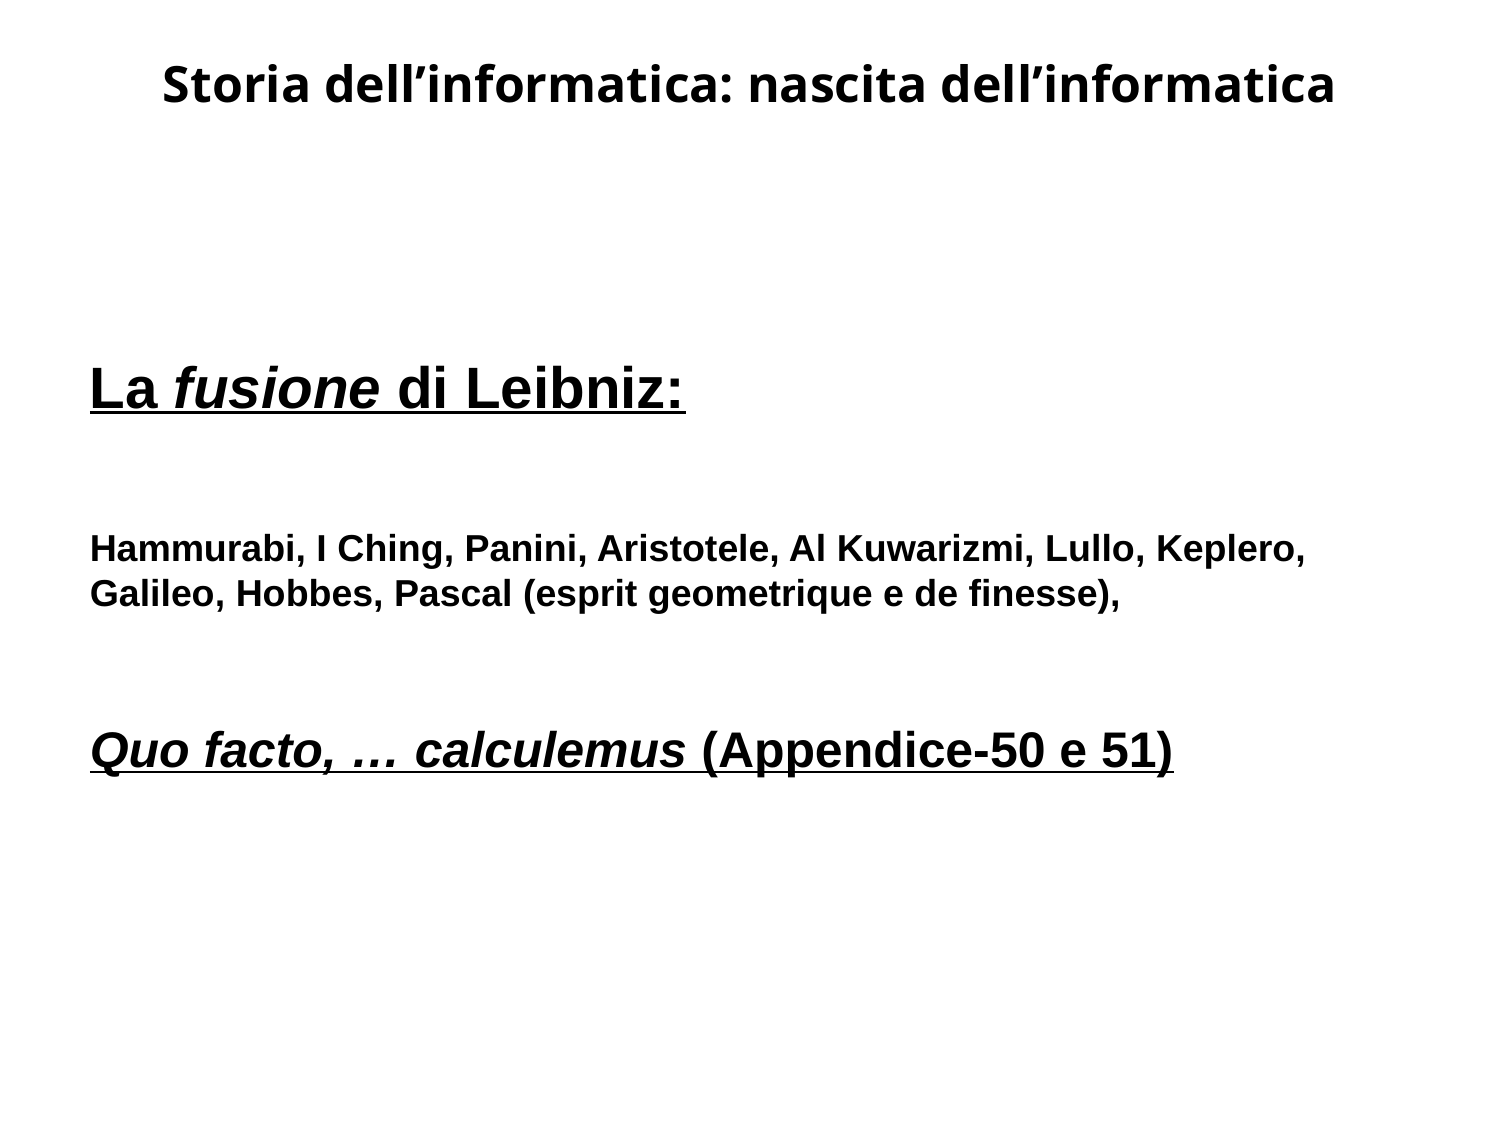

# Storia dell’informatica: nascita dell’informatica
La fusione di Leibniz:
Hammurabi, I Ching, Panini, Aristotele, Al Kuwarizmi, Lullo, Keplero, Galileo, Hobbes, Pascal (esprit geometrique e de finesse),
Quo facto, … calculemus (Appendice-50 e 51)